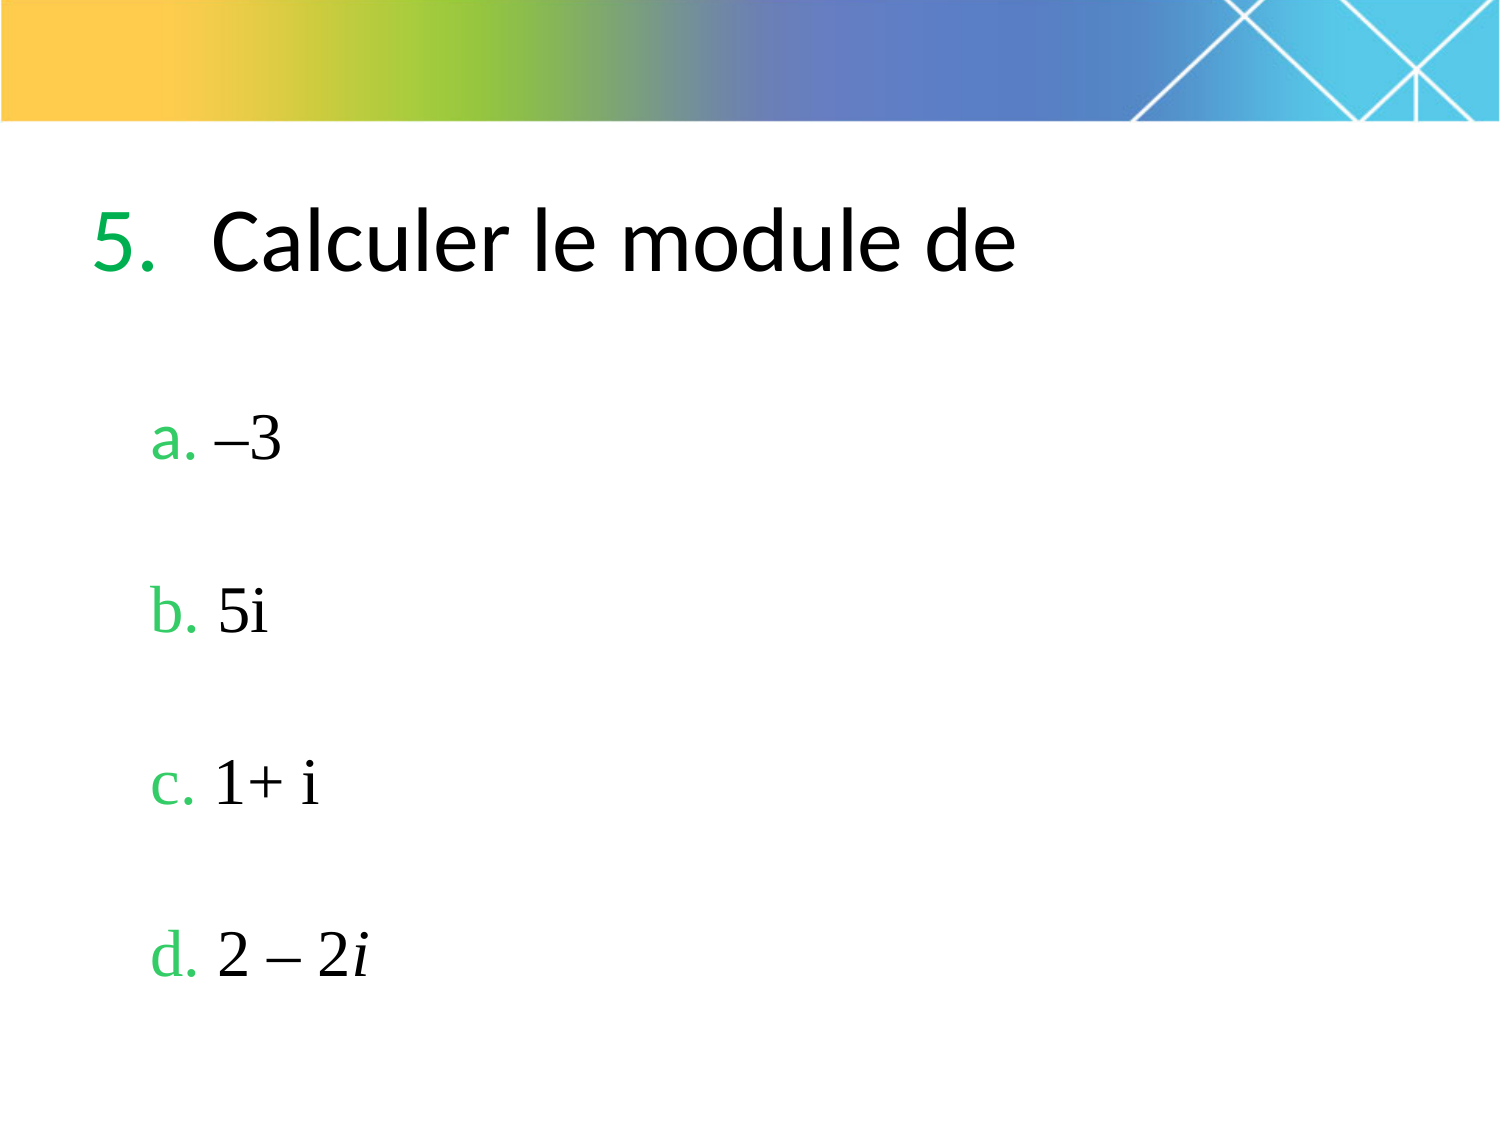

# Calculer le module de
a. –3
b. 5i
c. 1+ i
d. 2 – 2i